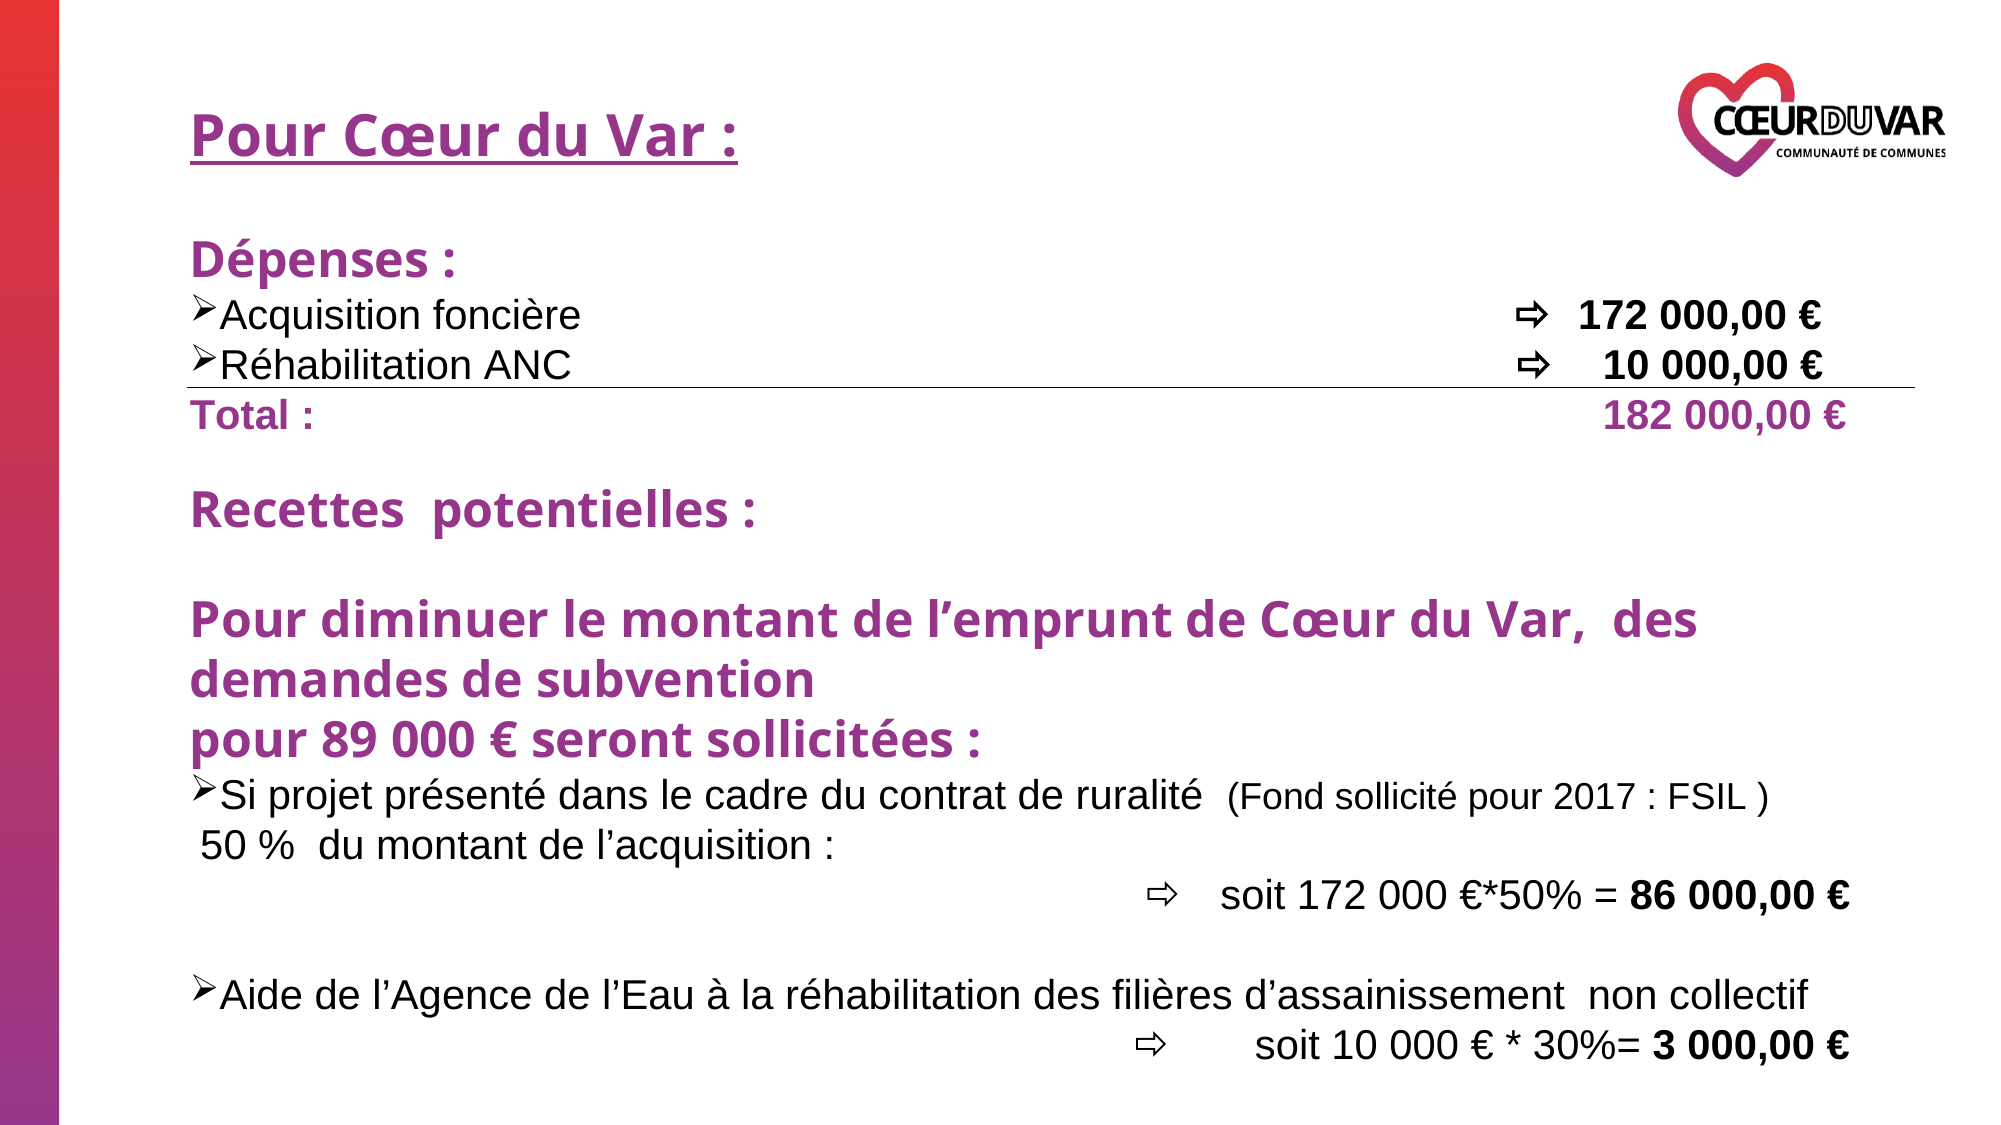

Pour Cœur du Var :
Dépenses :
Acquisition foncière  172 000,00 €
Réhabilitation ANC  10 000,00 €
Total : 182 000,00 €
Recettes potentielles :
Pour diminuer le montant de l’emprunt de Cœur du Var, des demandes de subvention
pour 89 000 € seront sollicitées :
Si projet présenté dans le cadre du contrat de ruralité (Fond sollicité pour 2017 : FSIL )
 50 % du montant de l’acquisition :
  soit 172 000 €*50% = 86 000,00 €
Aide de l’Agence de l’Eau à la réhabilitation des filières d’assainissement non collectif
  soit 10 000 € * 30%= 3 000,00 €